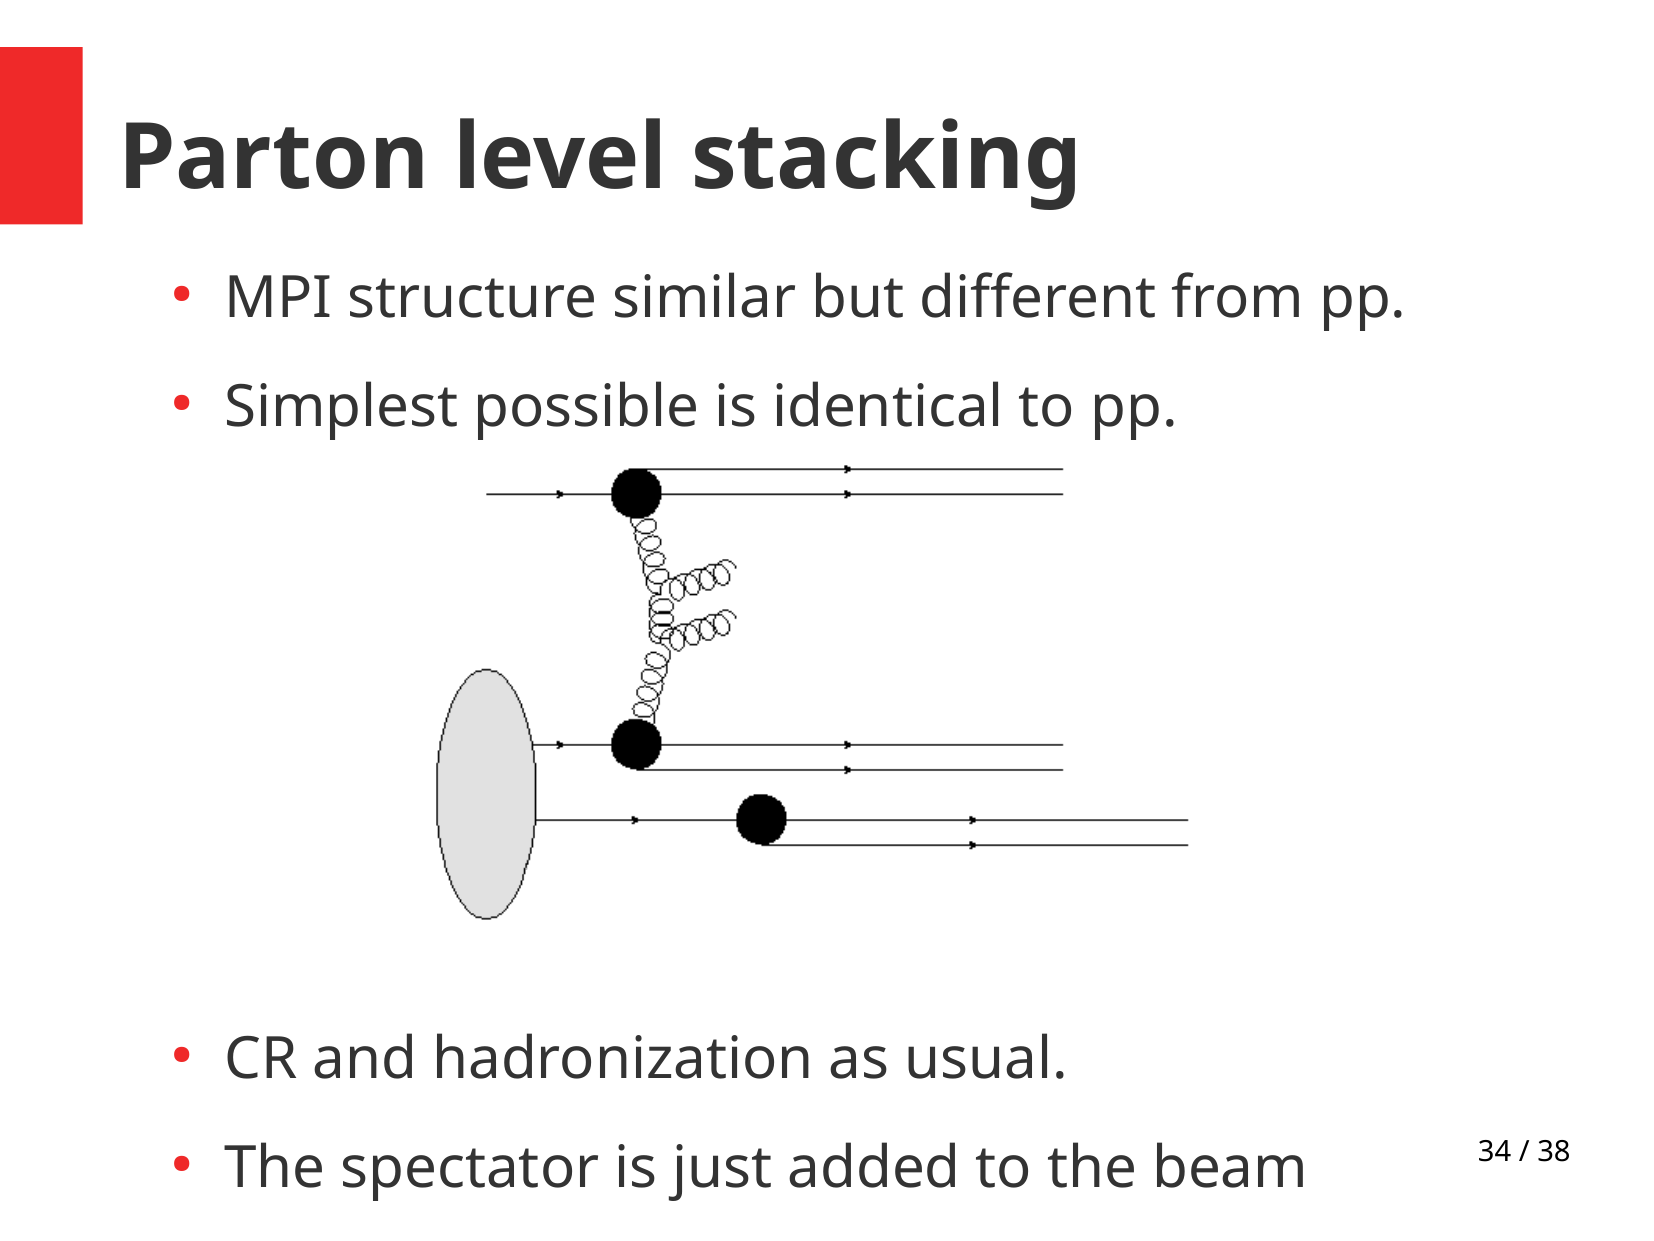

# Parton level stacking
MPI structure similar but different from pp.
Simplest possible is identical to pp.
CR and hadronization as usual.
The spectator is just added to the beam
34